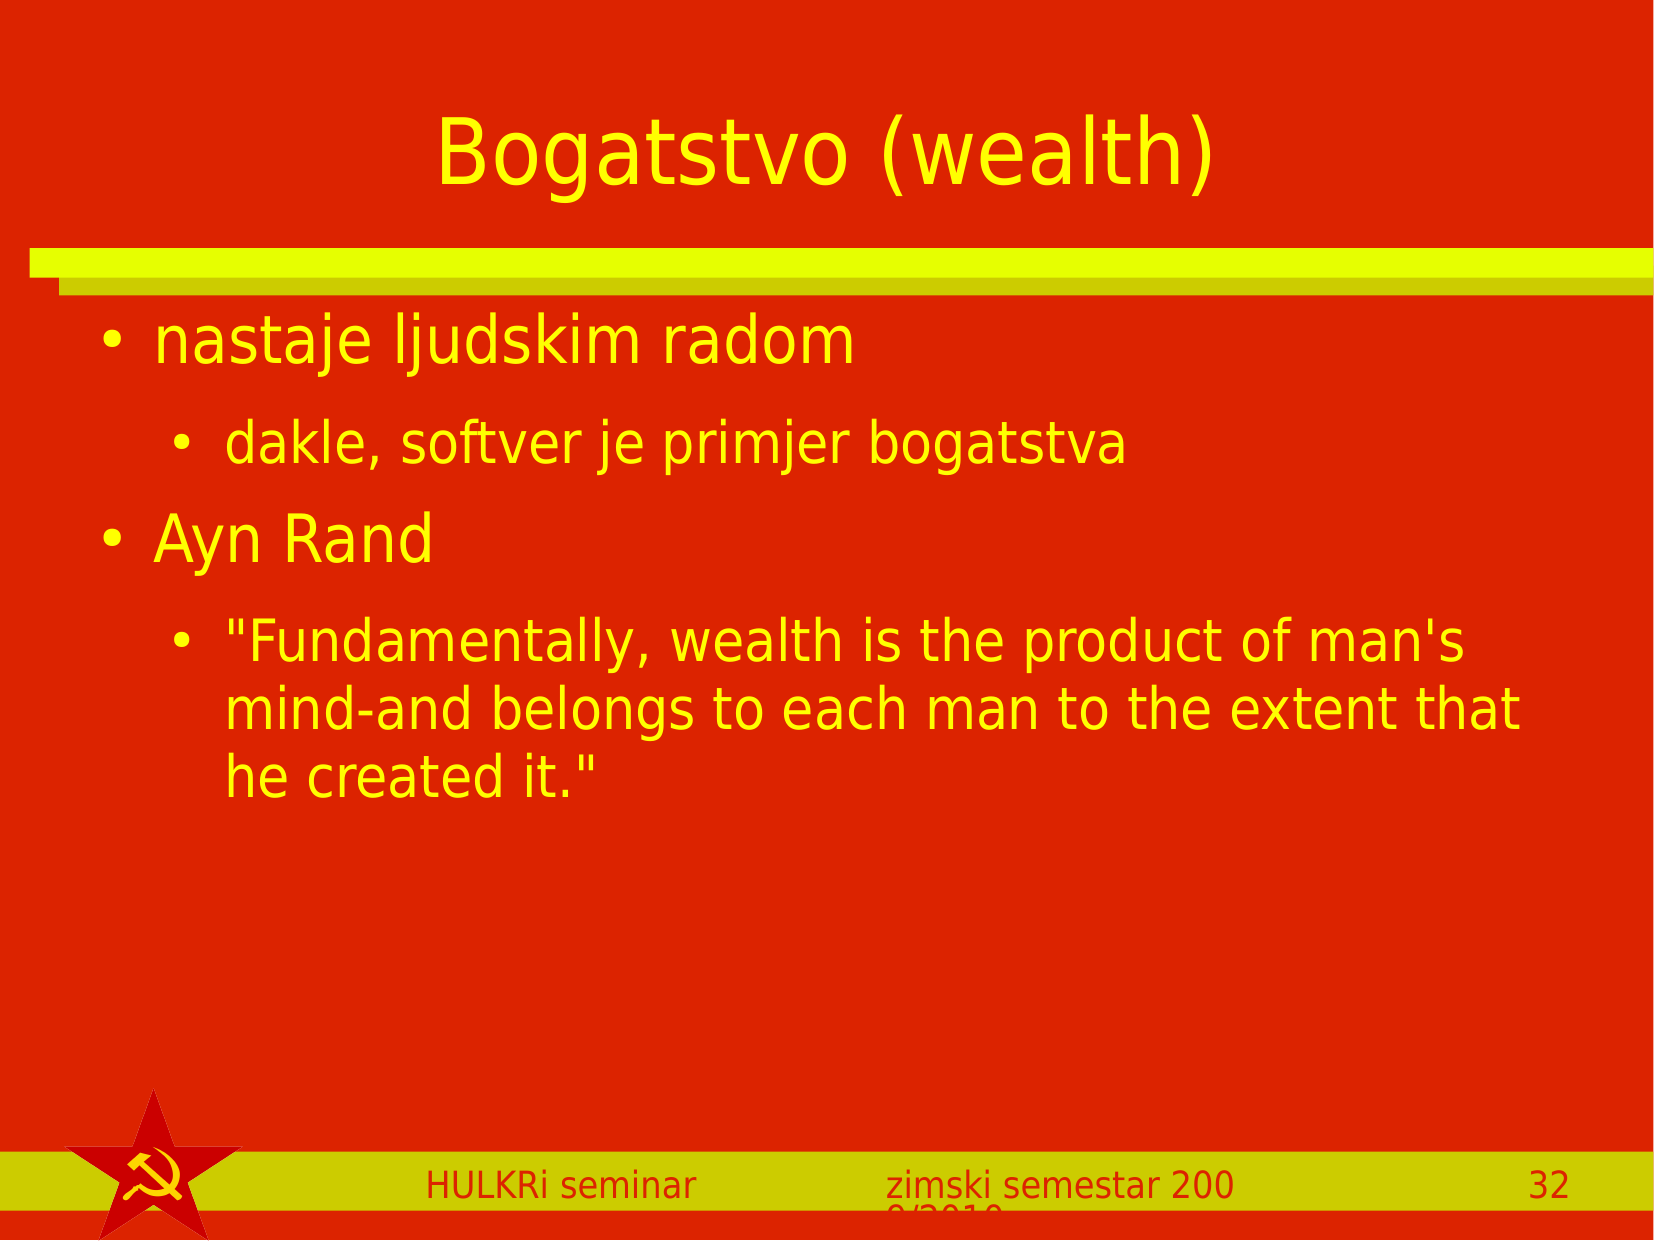

# Bogatstvo (wealth)
nastaje ljudskim radom
dakle, softver je primjer bogatstva
Ayn Rand
"Fundamentally, wealth is the product of man's mind-and belongs to each man to the extent that he created it."
HULKRi seminar
zimski semestar 2009/2010.
32